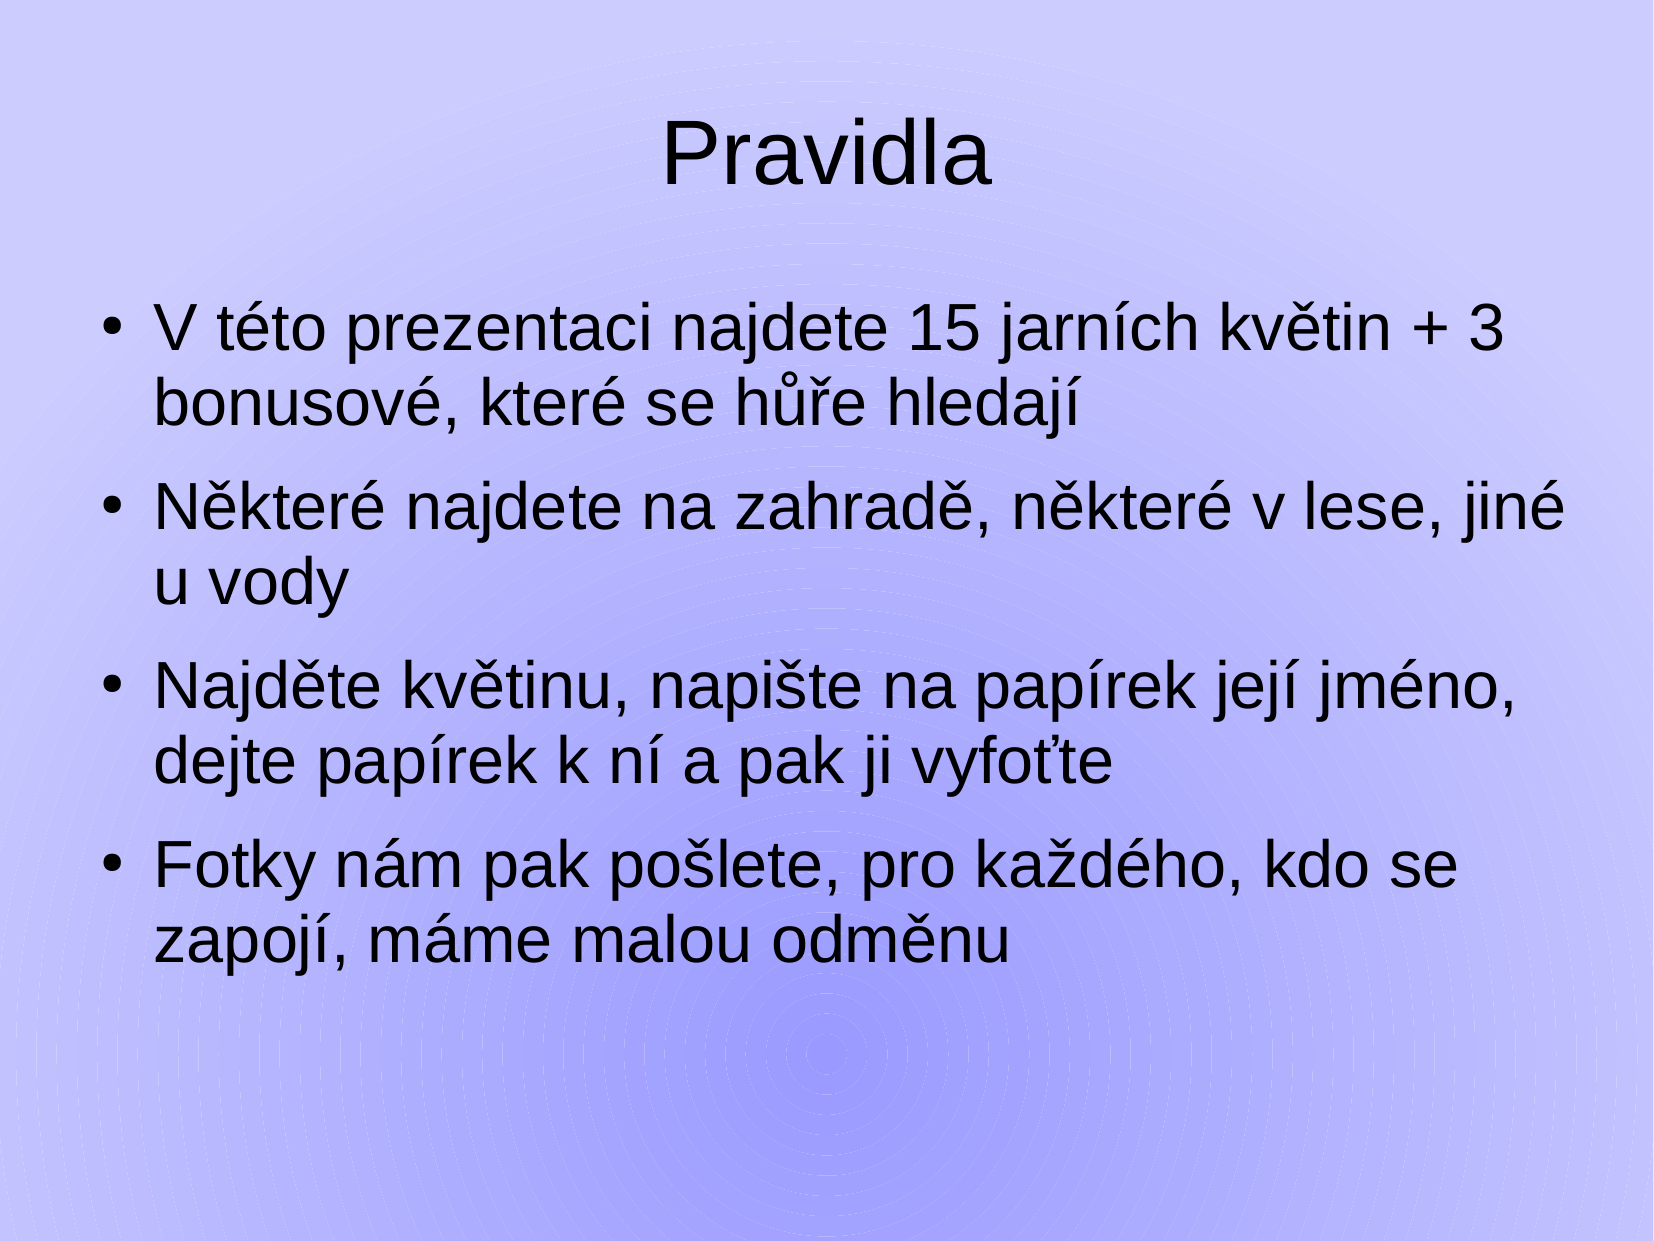

# Pravidla
V této prezentaci najdete 15 jarních květin + 3 bonusové, které se hůře hledají
Některé najdete na zahradě, některé v lese, jiné u vody
Najděte květinu, napište na papírek její jméno, dejte papírek k ní a pak ji vyfoťte
Fotky nám pak pošlete, pro každého, kdo se zapojí, máme malou odměnu